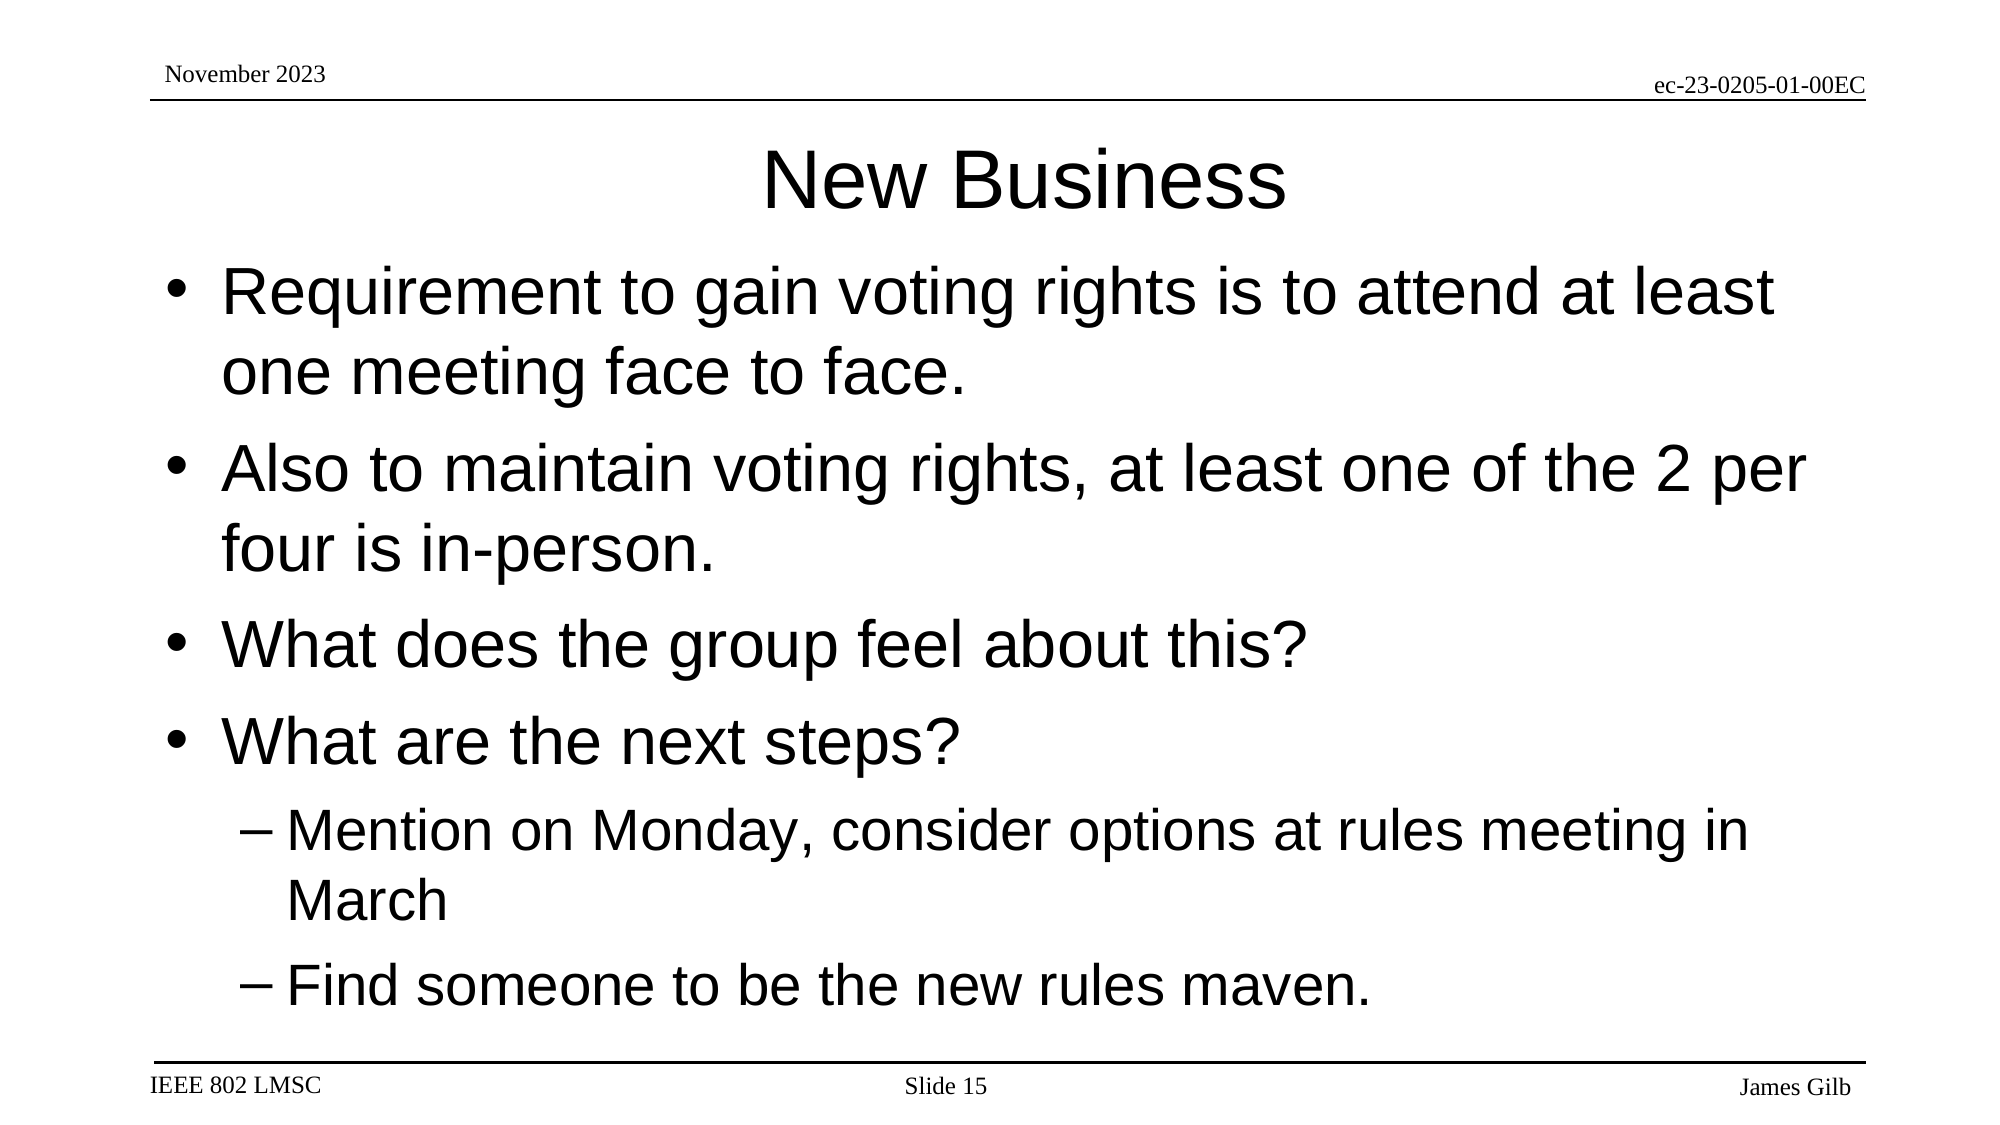

# New Business
Requirement to gain voting rights is to attend at least one meeting face to face.
Also to maintain voting rights, at least one of the 2 per four is in-person.
What does the group feel about this?
What are the next steps?
Mention on Monday, consider options at rules meeting in March
Find someone to be the new rules maven.
15